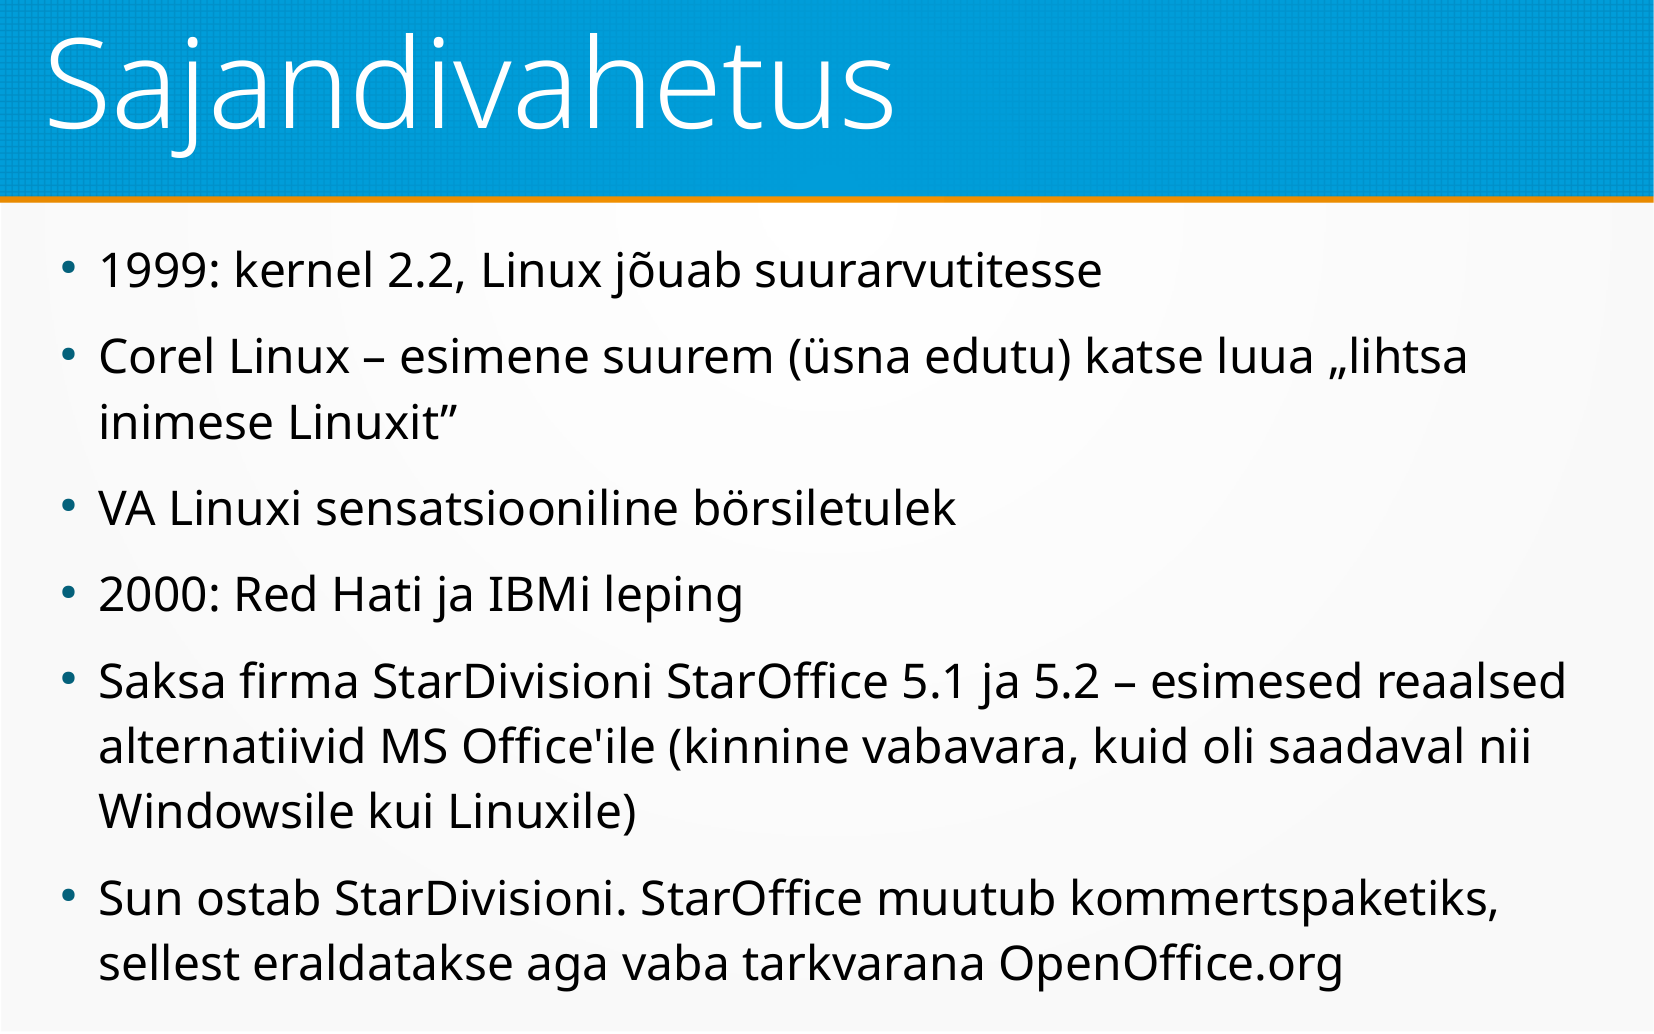

# Sajandivahetus
1999: kernel 2.2, Linux jõuab suurarvutitesse
Corel Linux – esimene suurem (üsna edutu) katse luua „lihtsa inimese Linuxit”
VA Linuxi sensatsiooniline börsiletulek
2000: Red Hati ja IBMi leping
Saksa firma StarDivisioni StarOffice 5.1 ja 5.2 – esimesed reaalsed alternatiivid MS Office'ile (kinnine vabavara, kuid oli saadaval nii Windowsile kui Linuxile)
Sun ostab StarDivisioni. StarOffice muutub kommertspaketiks, sellest eraldatakse aga vaba tarkvarana OpenOffice.org